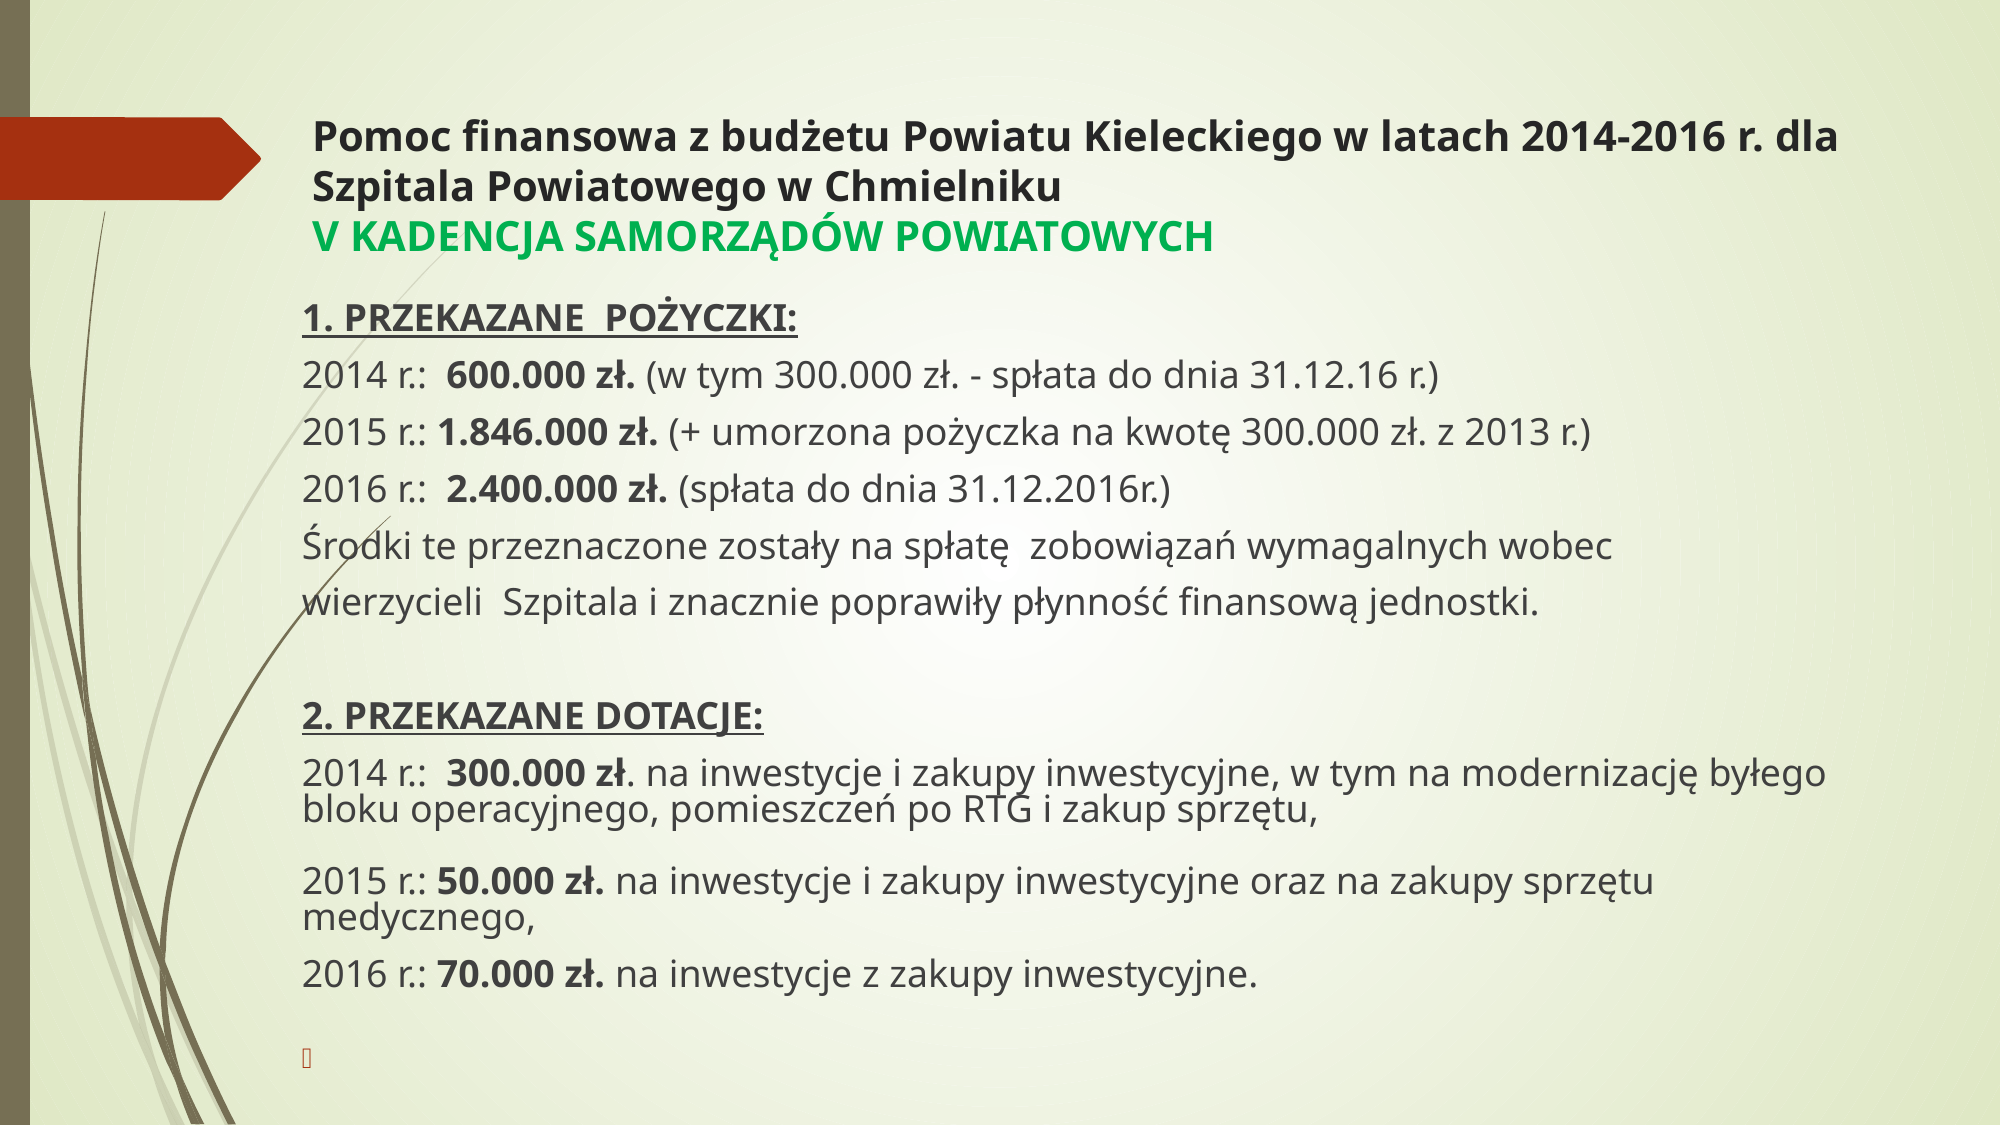

# Pomoc finansowa z budżetu Powiatu Kieleckiego w latach 2014-2016 r. dla Szpitala Powiatowego w Chmielniku V KADENCJA SAMORZĄDÓW POWIATOWYCH
1. PRZEKAZANE POŻYCZKI:
2014 r.: 600.000 zł. (w tym 300.000 zł. - spłata do dnia 31.12.16 r.)
2015 r.: 1.846.000 zł. (+ umorzona pożyczka na kwotę 300.000 zł. z 2013 r.)
2016 r.: 2.400.000 zł. (spłata do dnia 31.12.2016r.)
Środki te przeznaczone zostały na spłatę zobowiązań wymagalnych wobec
wierzycieli Szpitala i znacznie poprawiły płynność finansową jednostki.
2. PRZEKAZANE DOTACJE:
2014 r.: 300.000 zł. na inwestycje i zakupy inwestycyjne, w tym na modernizację byłego bloku operacyjnego, pomieszczeń po RTG i zakup sprzętu,
2015 r.: 50.000 zł. na inwestycje i zakupy inwestycyjne oraz na zakupy sprzętu medycznego,
2016 r.: 70.000 zł. na inwestycje z zakupy inwestycyjne.